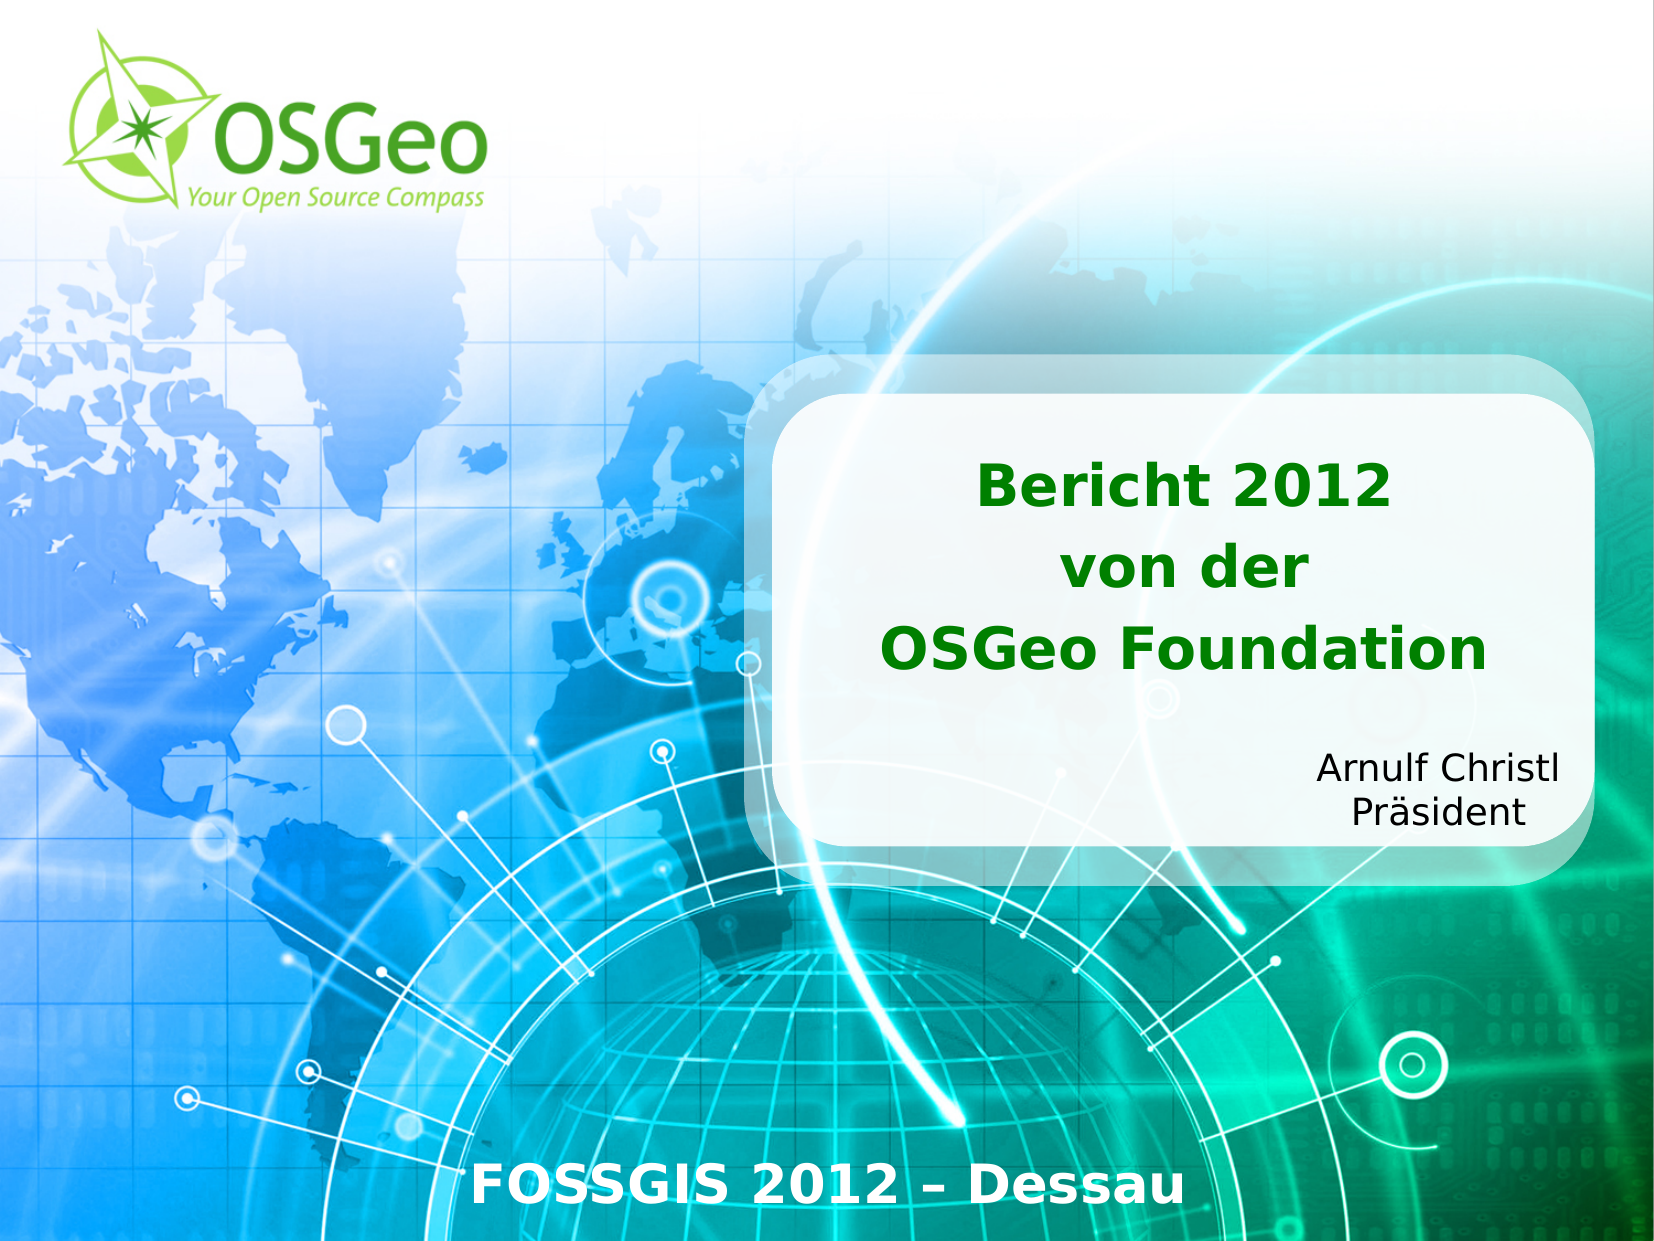

# Bericht 2012 von der OSGeo Foundation
Arnulf Christl
Präsident
FOSSGIS 2012 – Dessau